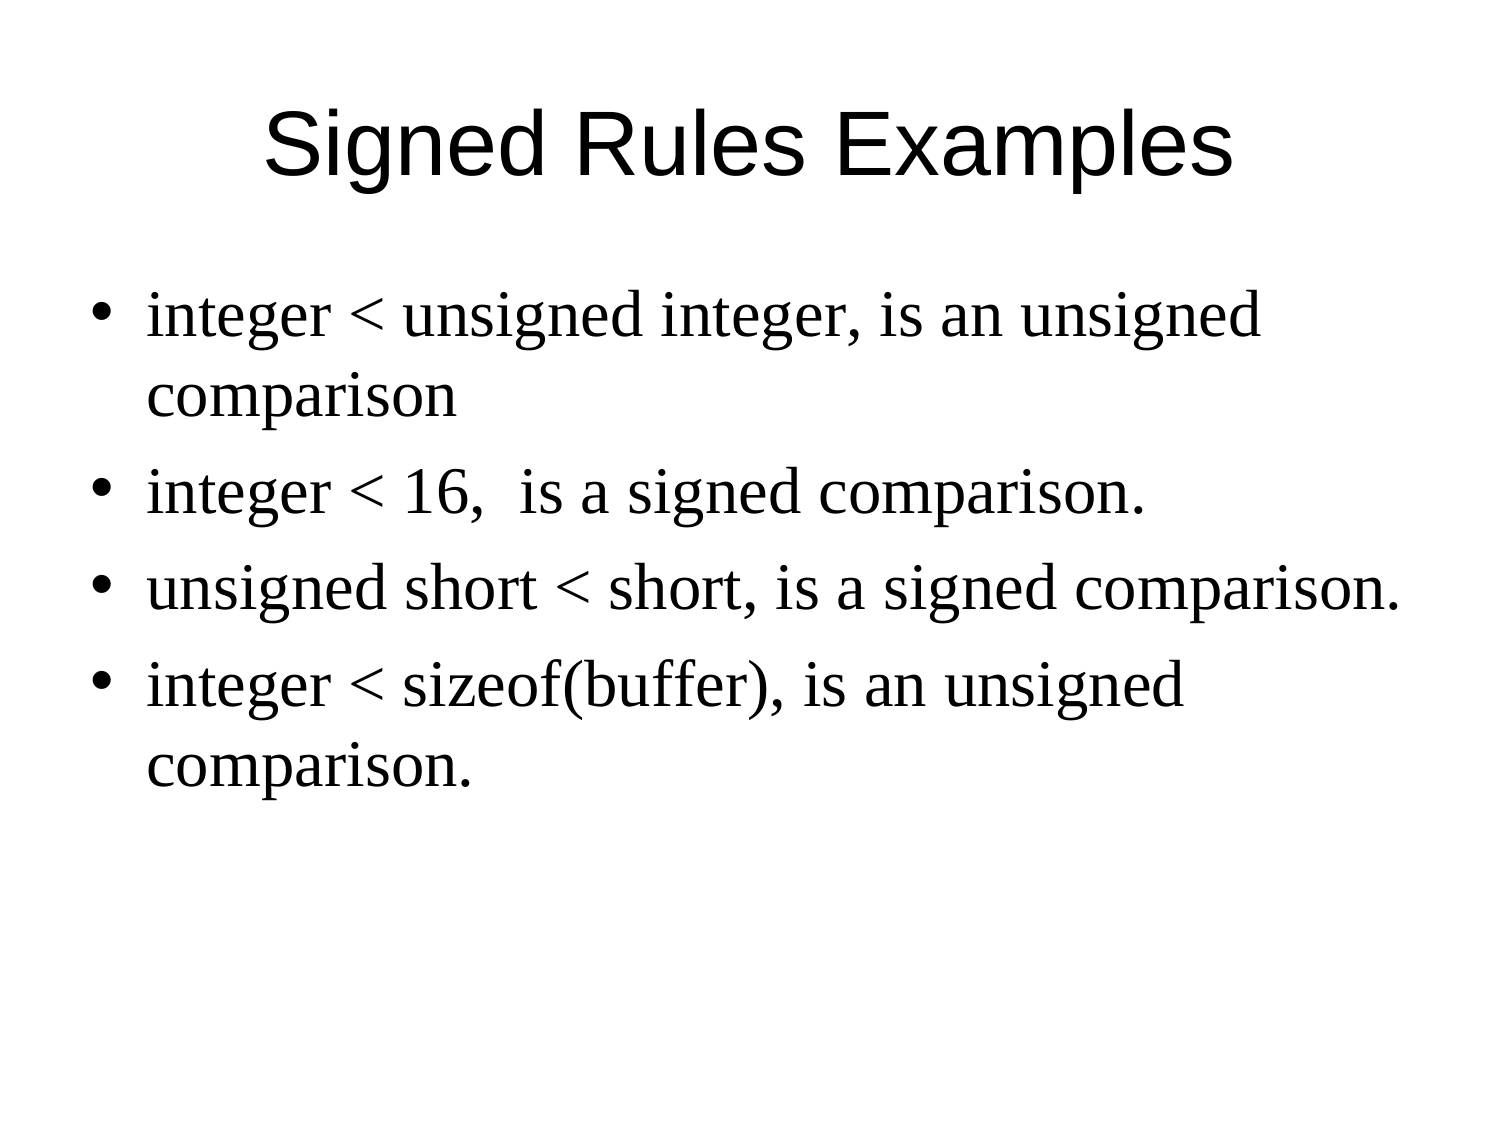

# Signed Rules Examples
integer < unsigned integer, is an unsigned comparison
integer < 16, is a signed comparison.
unsigned short < short, is a signed comparison.
integer < sizeof(buffer), is an unsigned comparison.